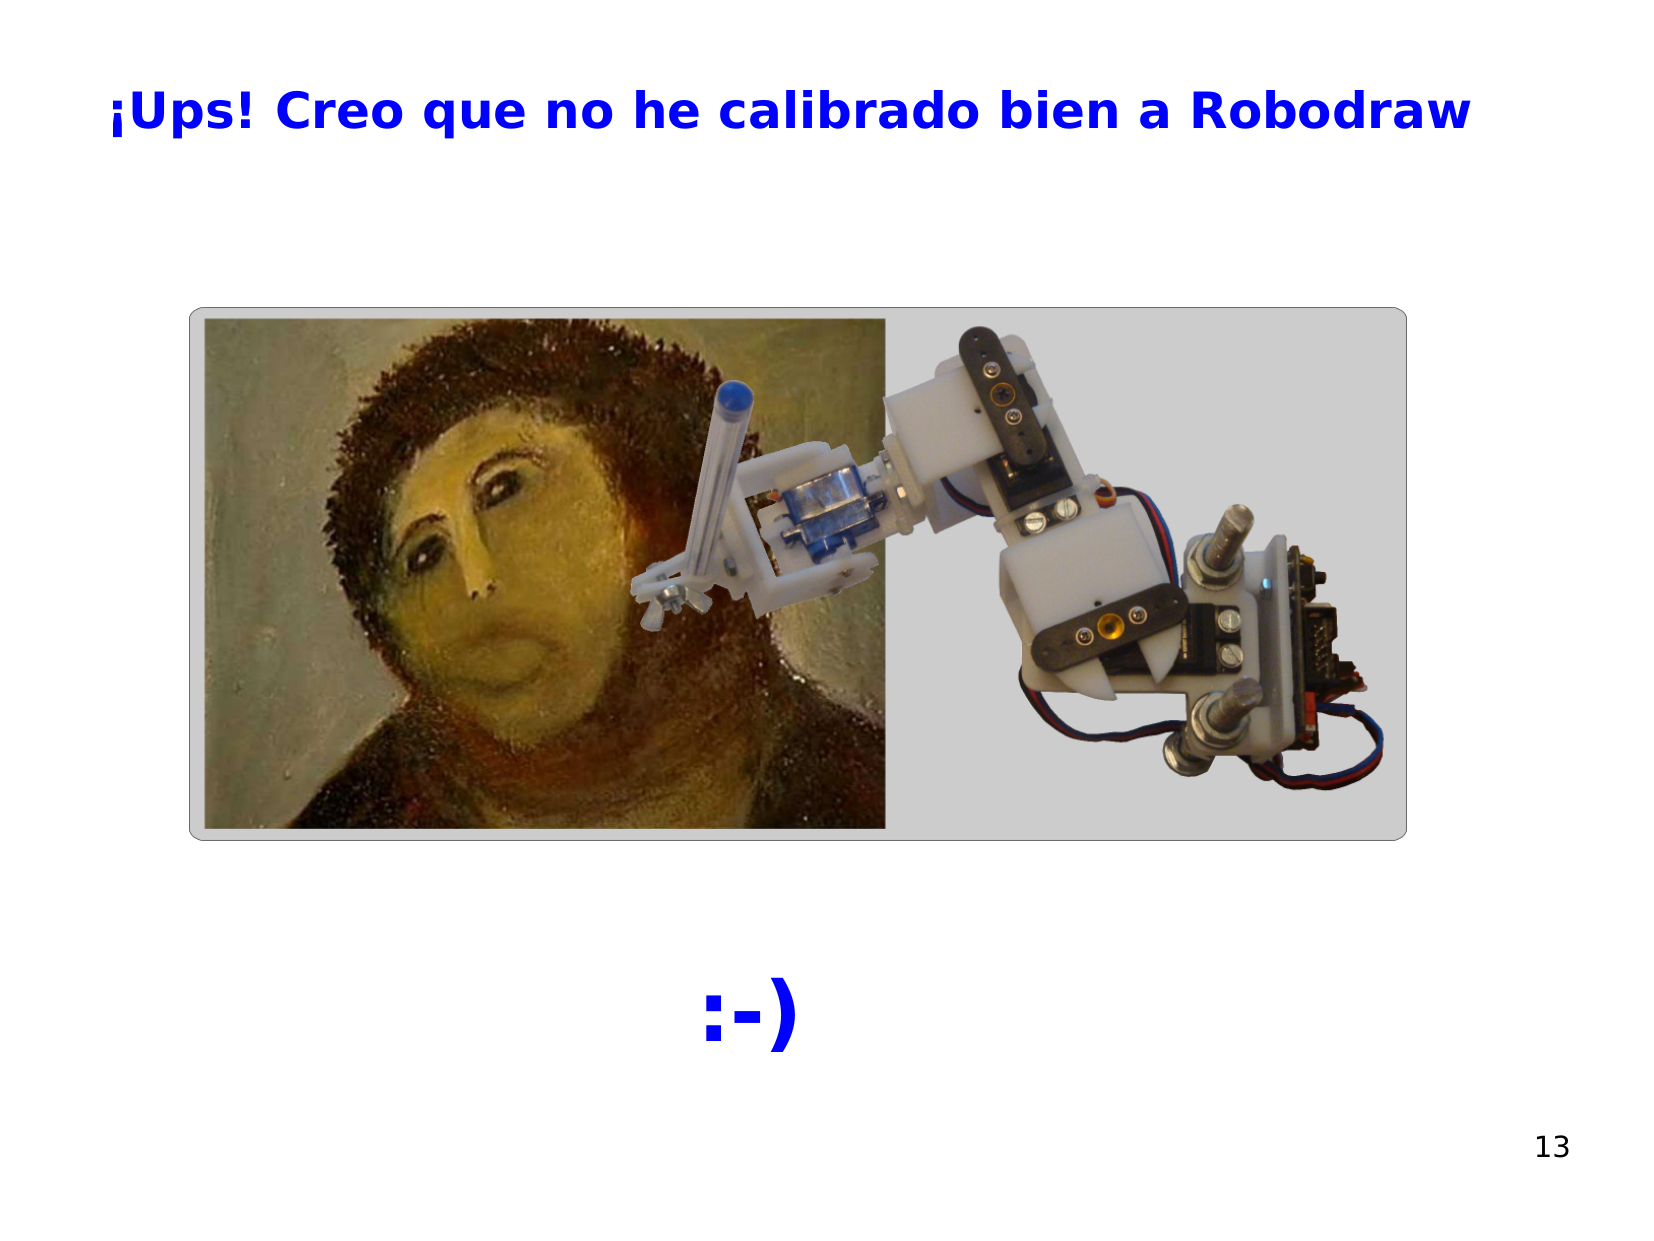

¡Ups! Creo que no he calibrado bien a Robodraw
:-)
13